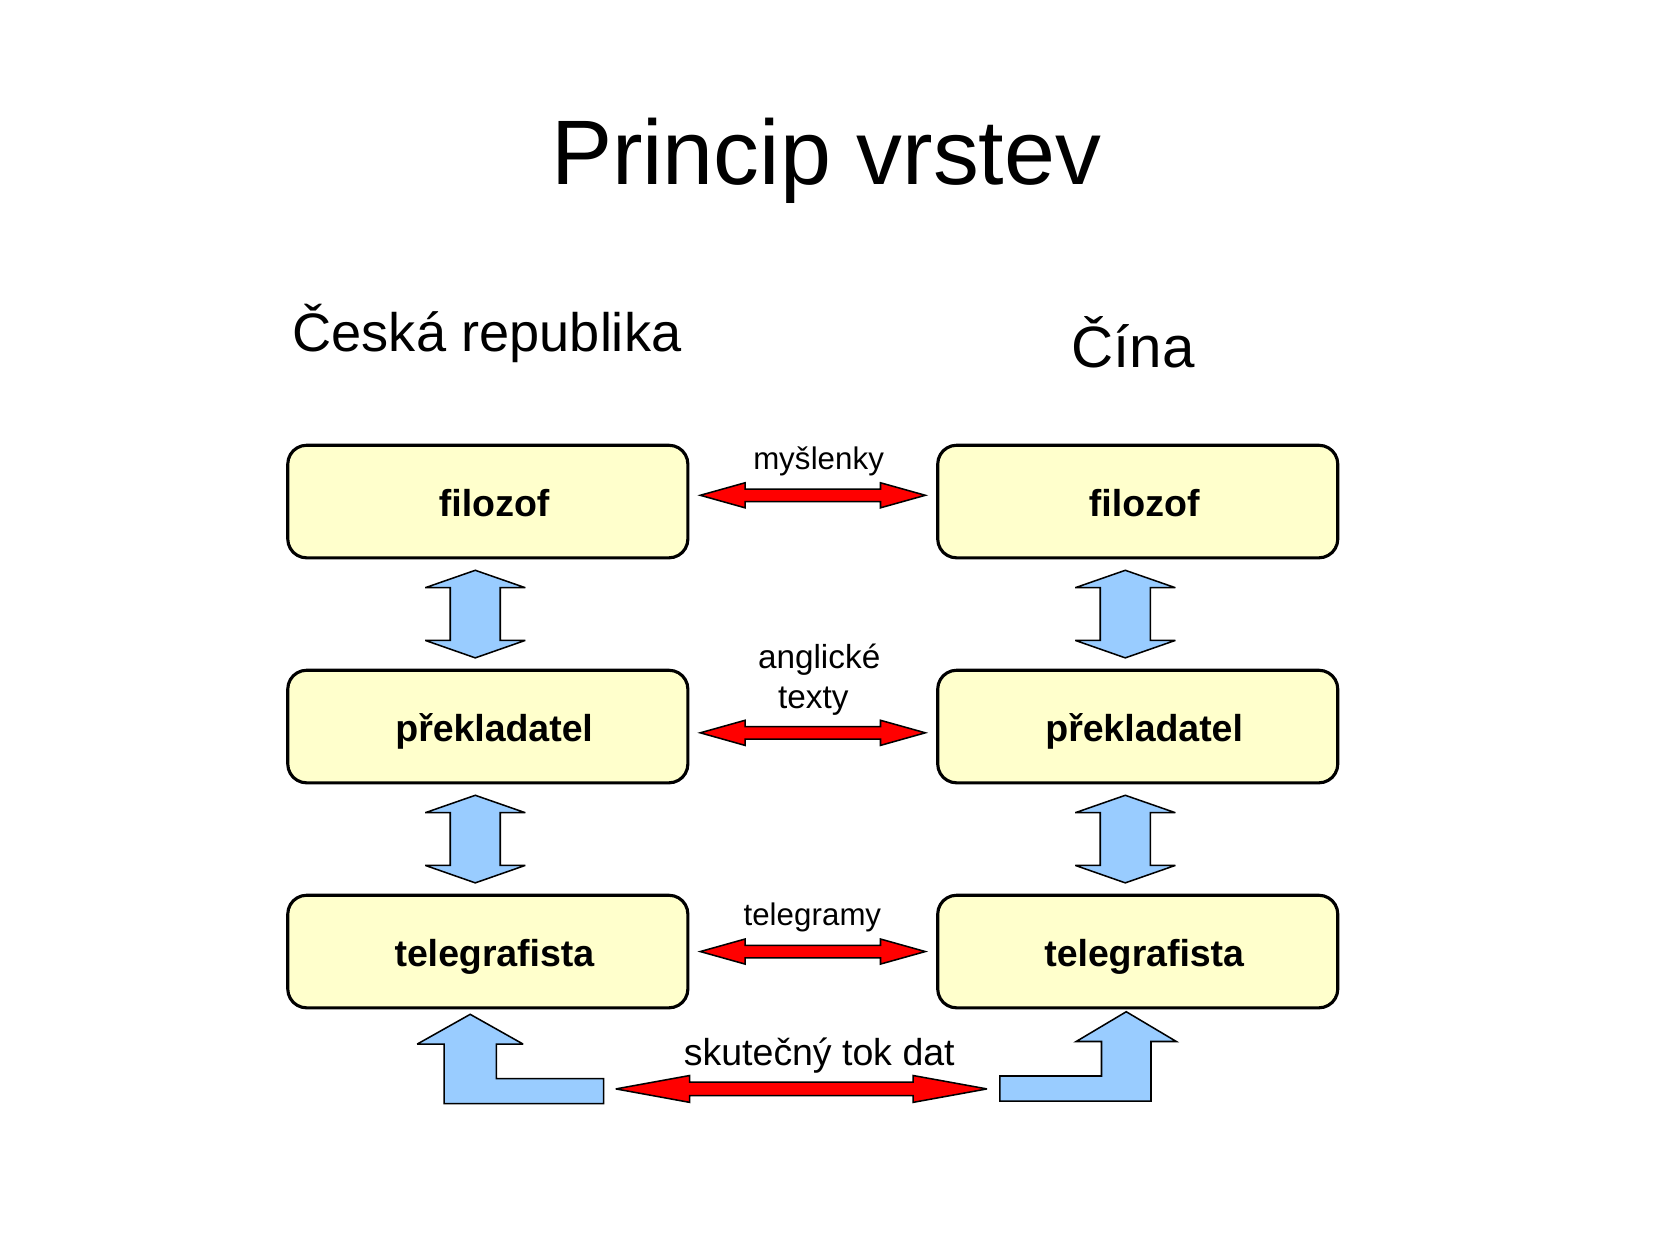

# Princip vrstev
Česká republika
Čína
myšlenky
filozof
filozof
anglické texty
překladatel
překladatel
telegramy
telegrafista
telegrafista
skutečný tok dat